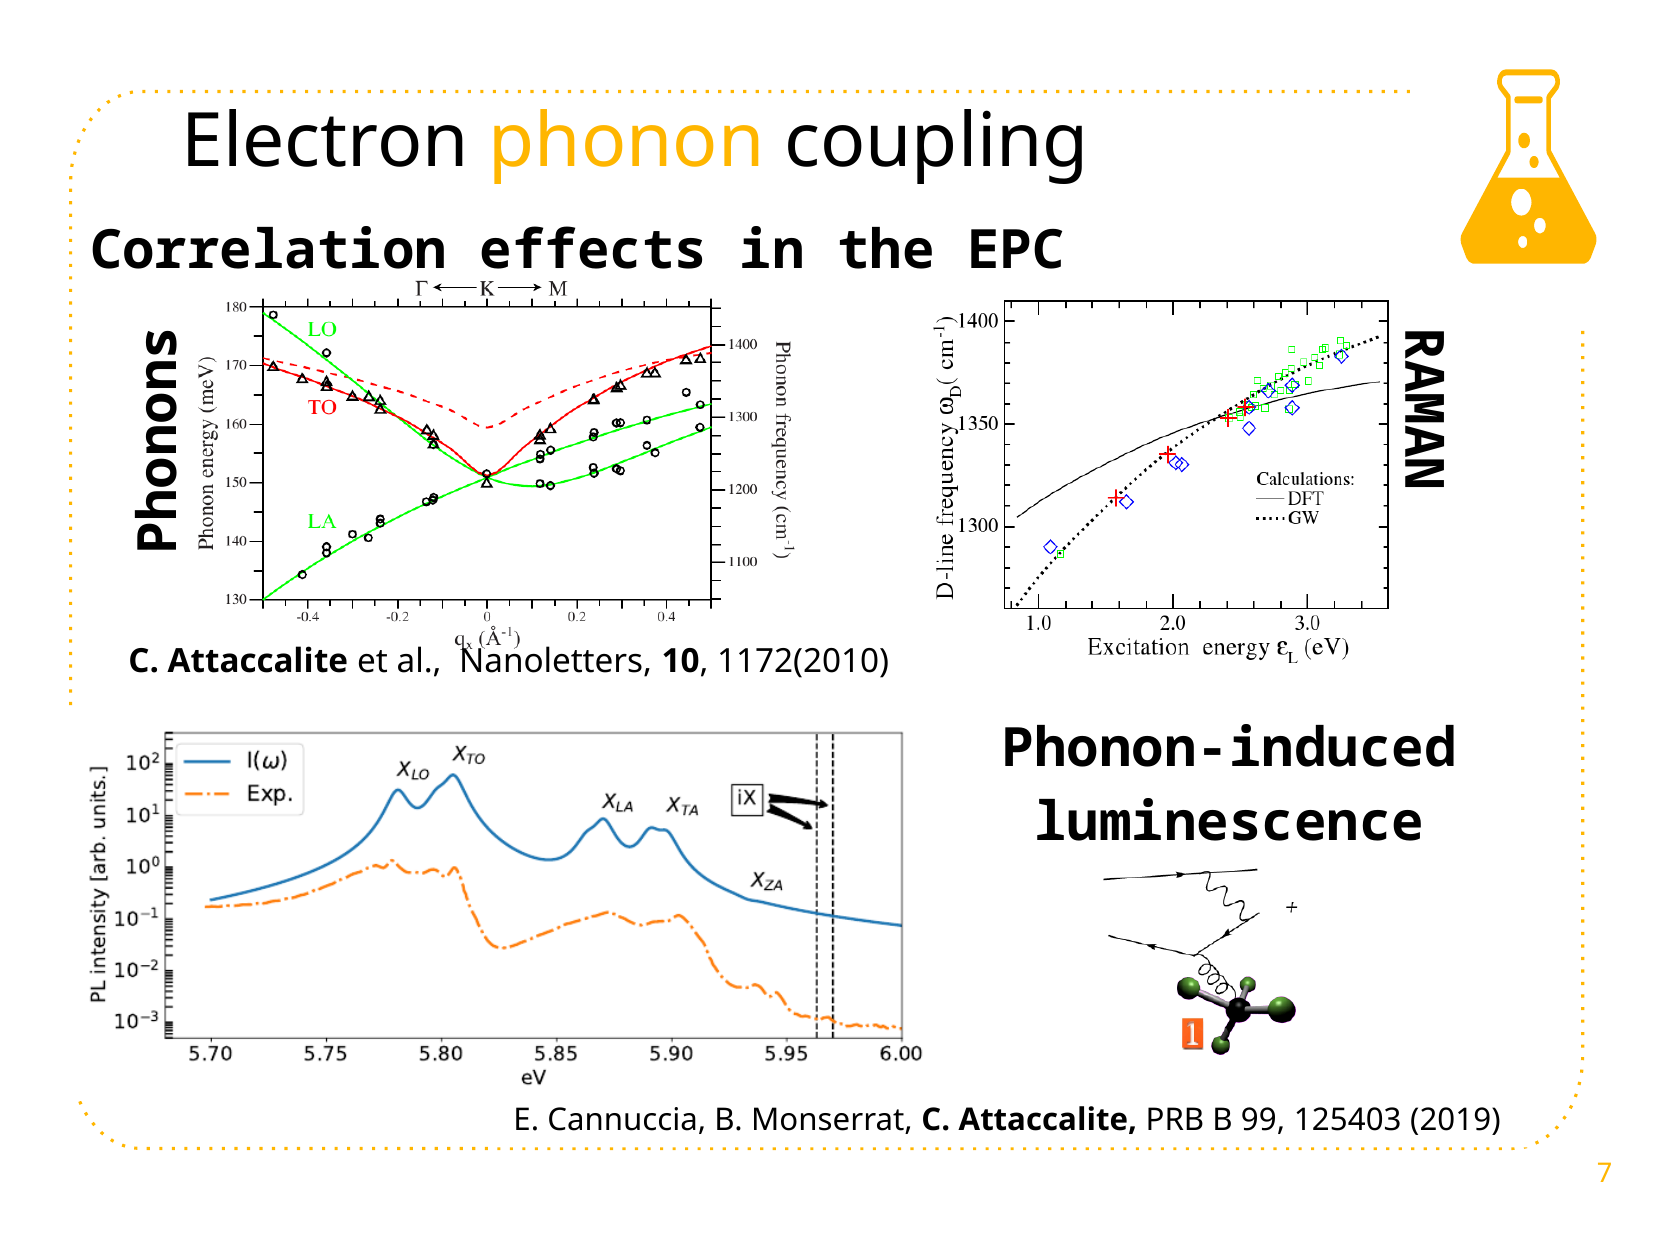

# Electron phonon coupling
Correlation effects in the EPC
Phonons
RAMAN
C. Attaccalite et al., Nanoletters, 10, 1172(2010)
Phonon-induced
 luminescence
E. Cannuccia, B. Monserrat, C. Attaccalite, PRB B 99, 125403 (2019)